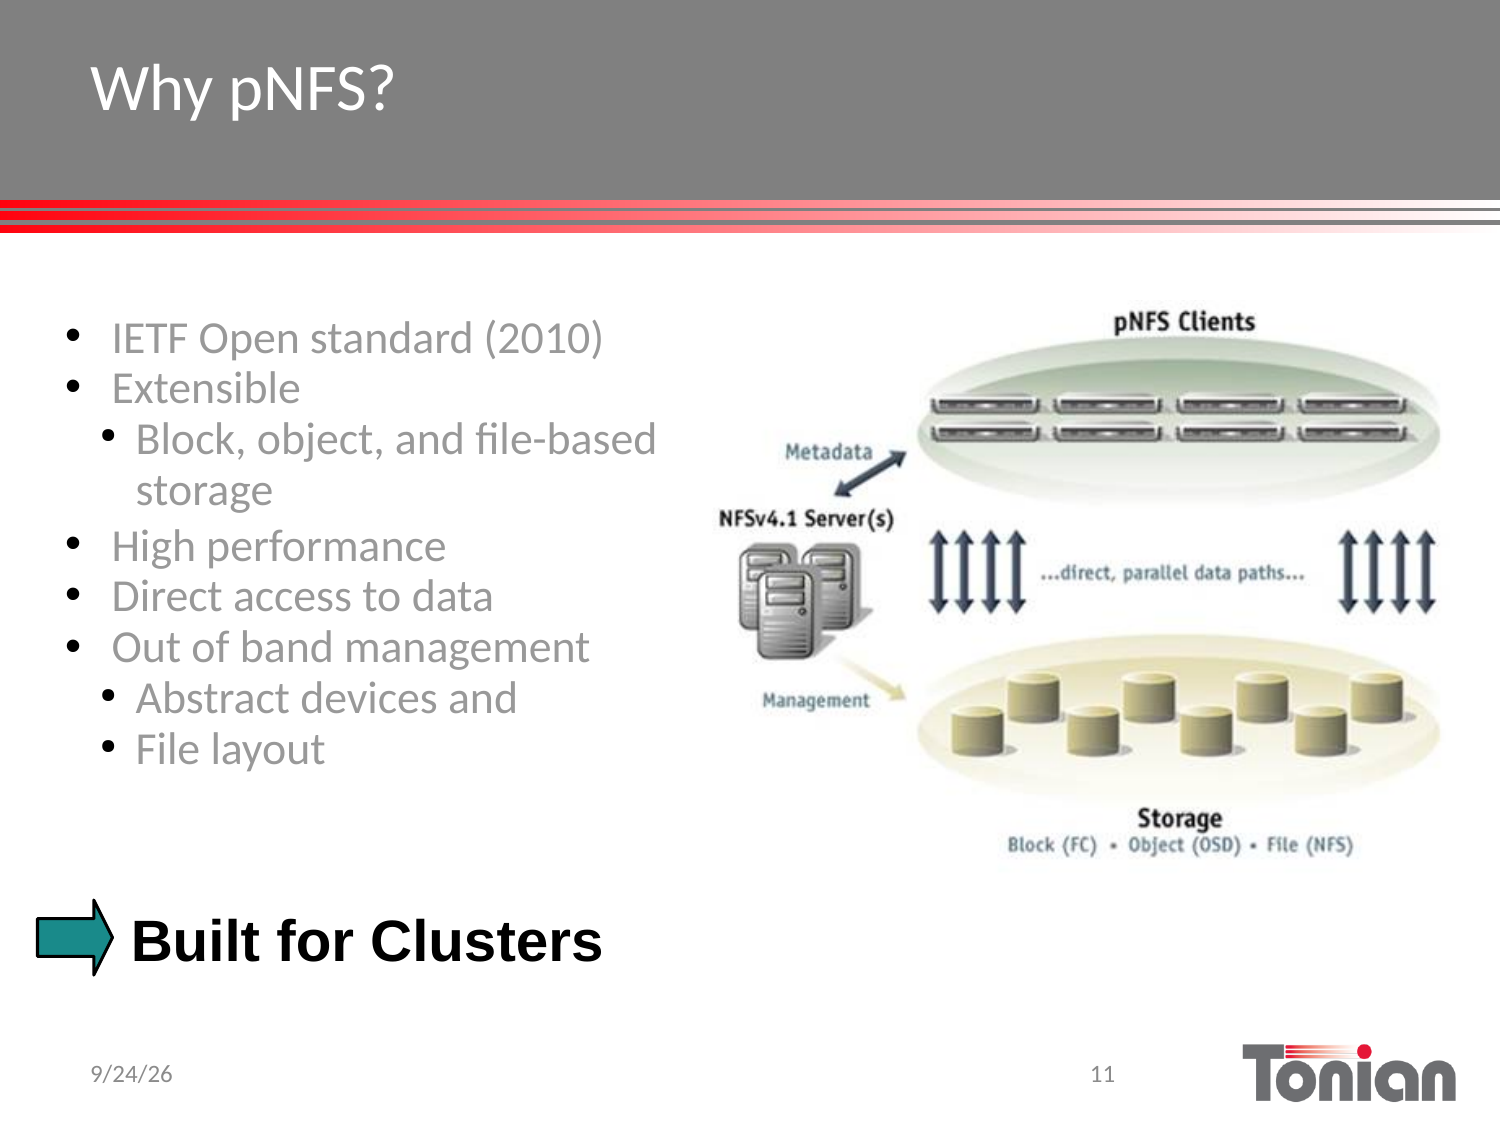

# Why pNFS?
IETF Open standard (2010)
Extensible
Block, object, and file-based storage
High performance
Direct access to data
Out of band management
Abstract devices and
File layout
Built for Clusters